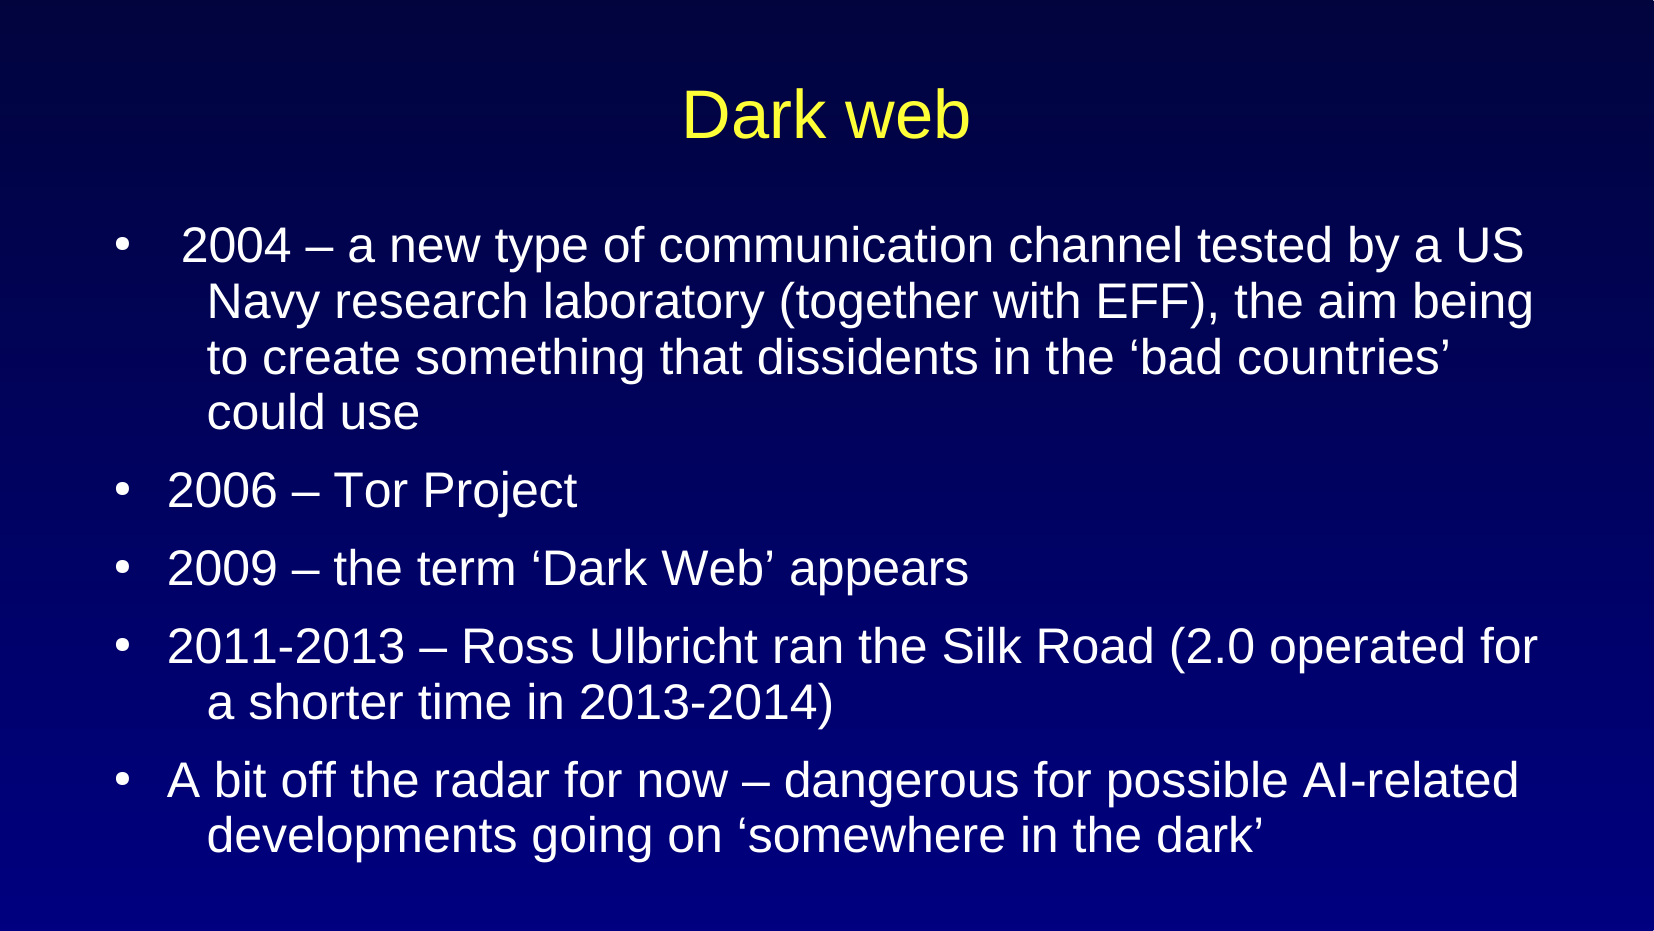

# Dark web
 2004 – a new type of communication channel tested by a US Navy research laboratory (together with EFF), the aim being to create something that dissidents in the ‘bad countries’ could use
2006 – Tor Project
2009 – the term ‘Dark Web’ appears
2011-2013 – Ross Ulbricht ran the Silk Road (2.0 operated for a shorter time in 2013-2014)
A bit off the radar for now – dangerous for possible AI-related developments going on ‘somewhere in the dark’